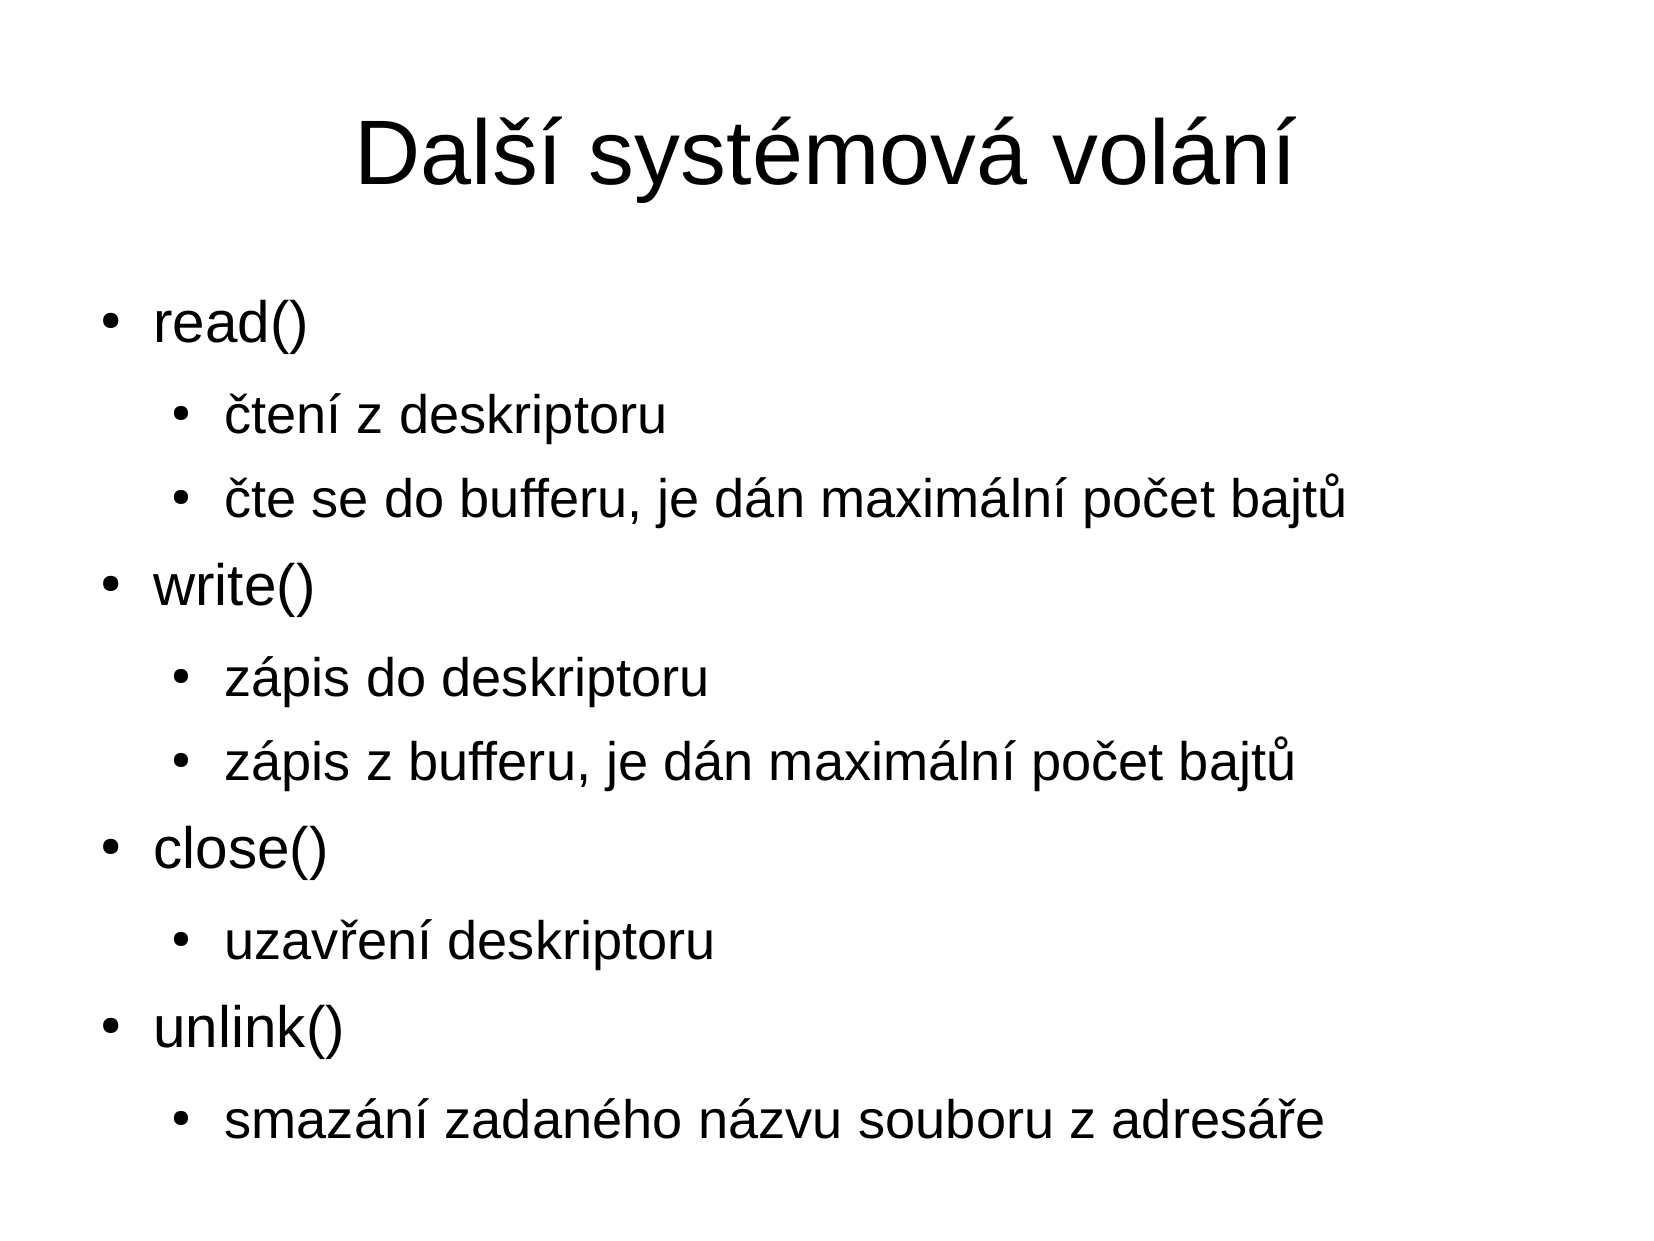

# Další systémová volání
read()
čtení z deskriptoru
čte se do bufferu, je dán maximální počet bajtů
write()
zápis do deskriptoru
zápis z bufferu, je dán maximální počet bajtů
close()
uzavření deskriptoru
unlink()
smazání zadaného názvu souboru z adresáře